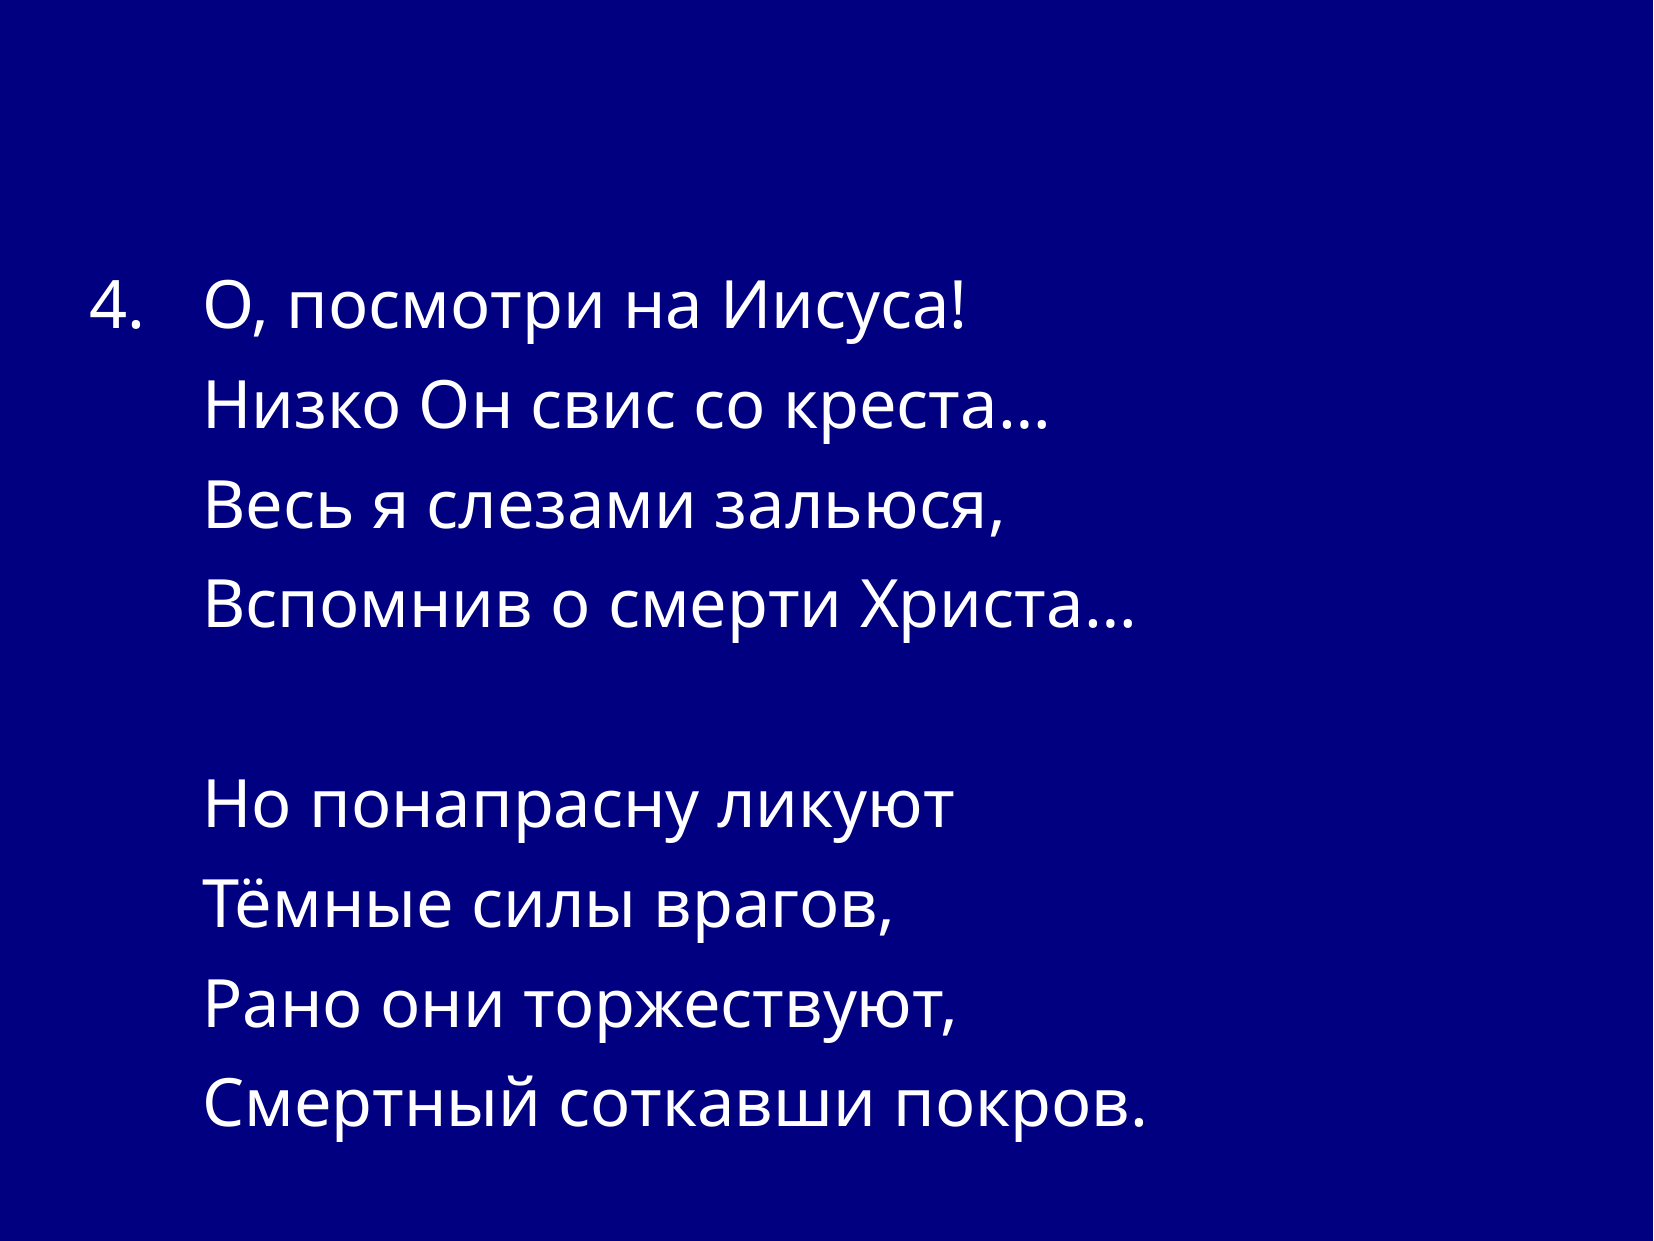

4.	О, посмотри на Иисуса!
	Низко Он свис со креста…
	Весь я слезами зальюся,
	Вспомнив о смерти Христа…
	Но понапрасну ликуют
	Тёмные силы врагов,
	Рано они торжествуют,
	Смертный соткавши покров.